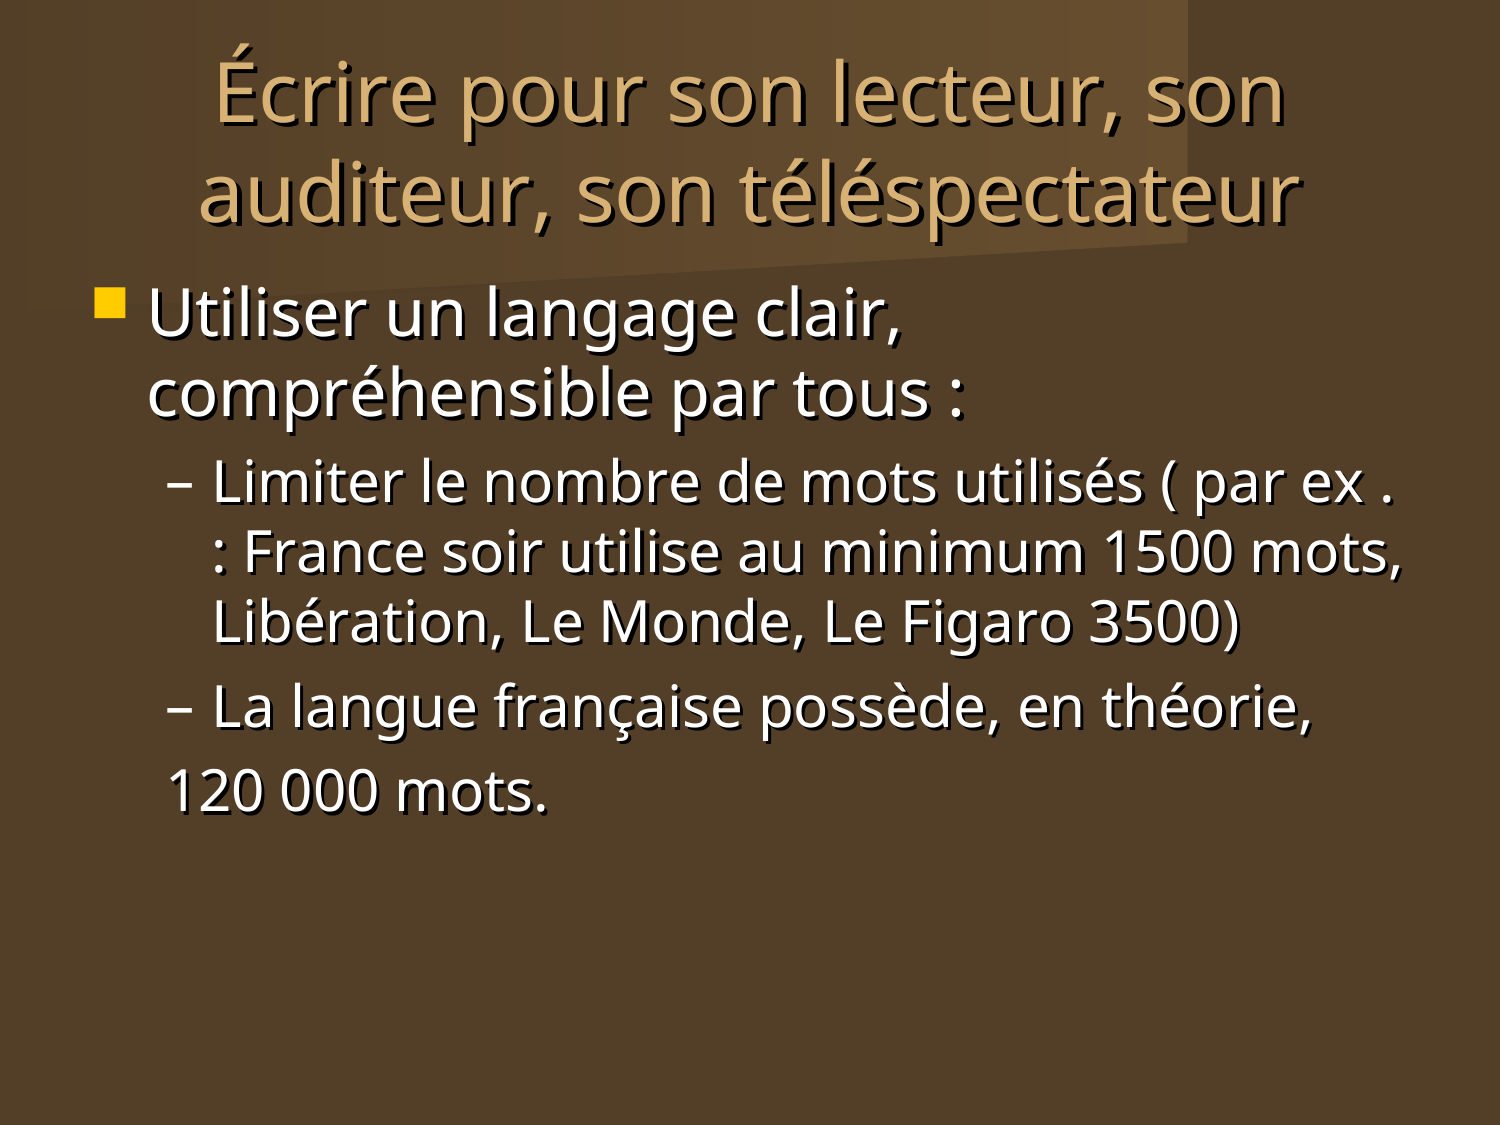

# Écrire pour son lecteur, son auditeur, son téléspectateur
Utiliser un langage clair, compréhensible par tous :
Limiter le nombre de mots utilisés ( par ex . : France soir utilise au minimum 1500 mots, Libération, Le Monde, Le Figaro 3500)
La langue française possède, en théorie,
120 000 mots.